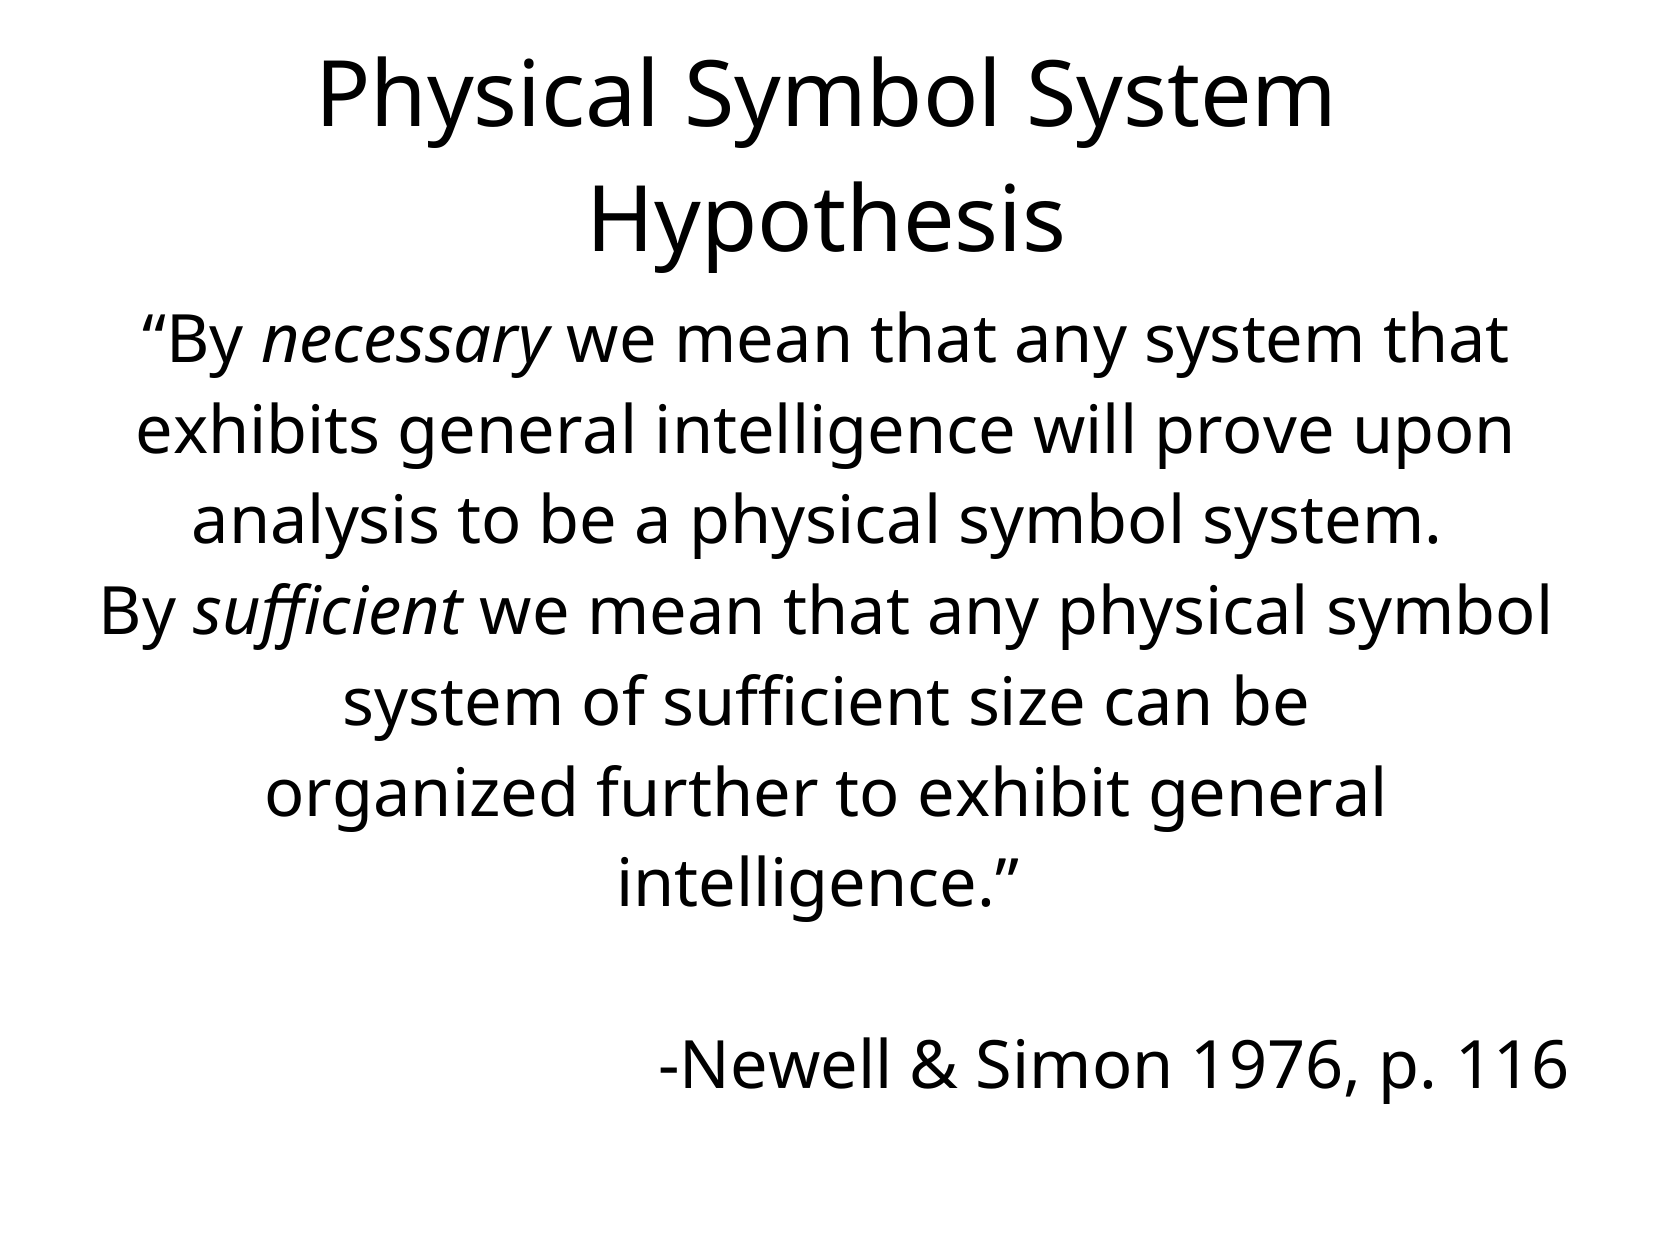

# Physical Symbol System Hypothesis
“By necessary we mean that any system that exhibits general intelligence will prove upon analysis to be a physical symbol system.
By sufficient we mean that any physical symbol system of sufficient size can be
organized further to exhibit general intelligence.”
-Newell & Simon 1976, p. 116